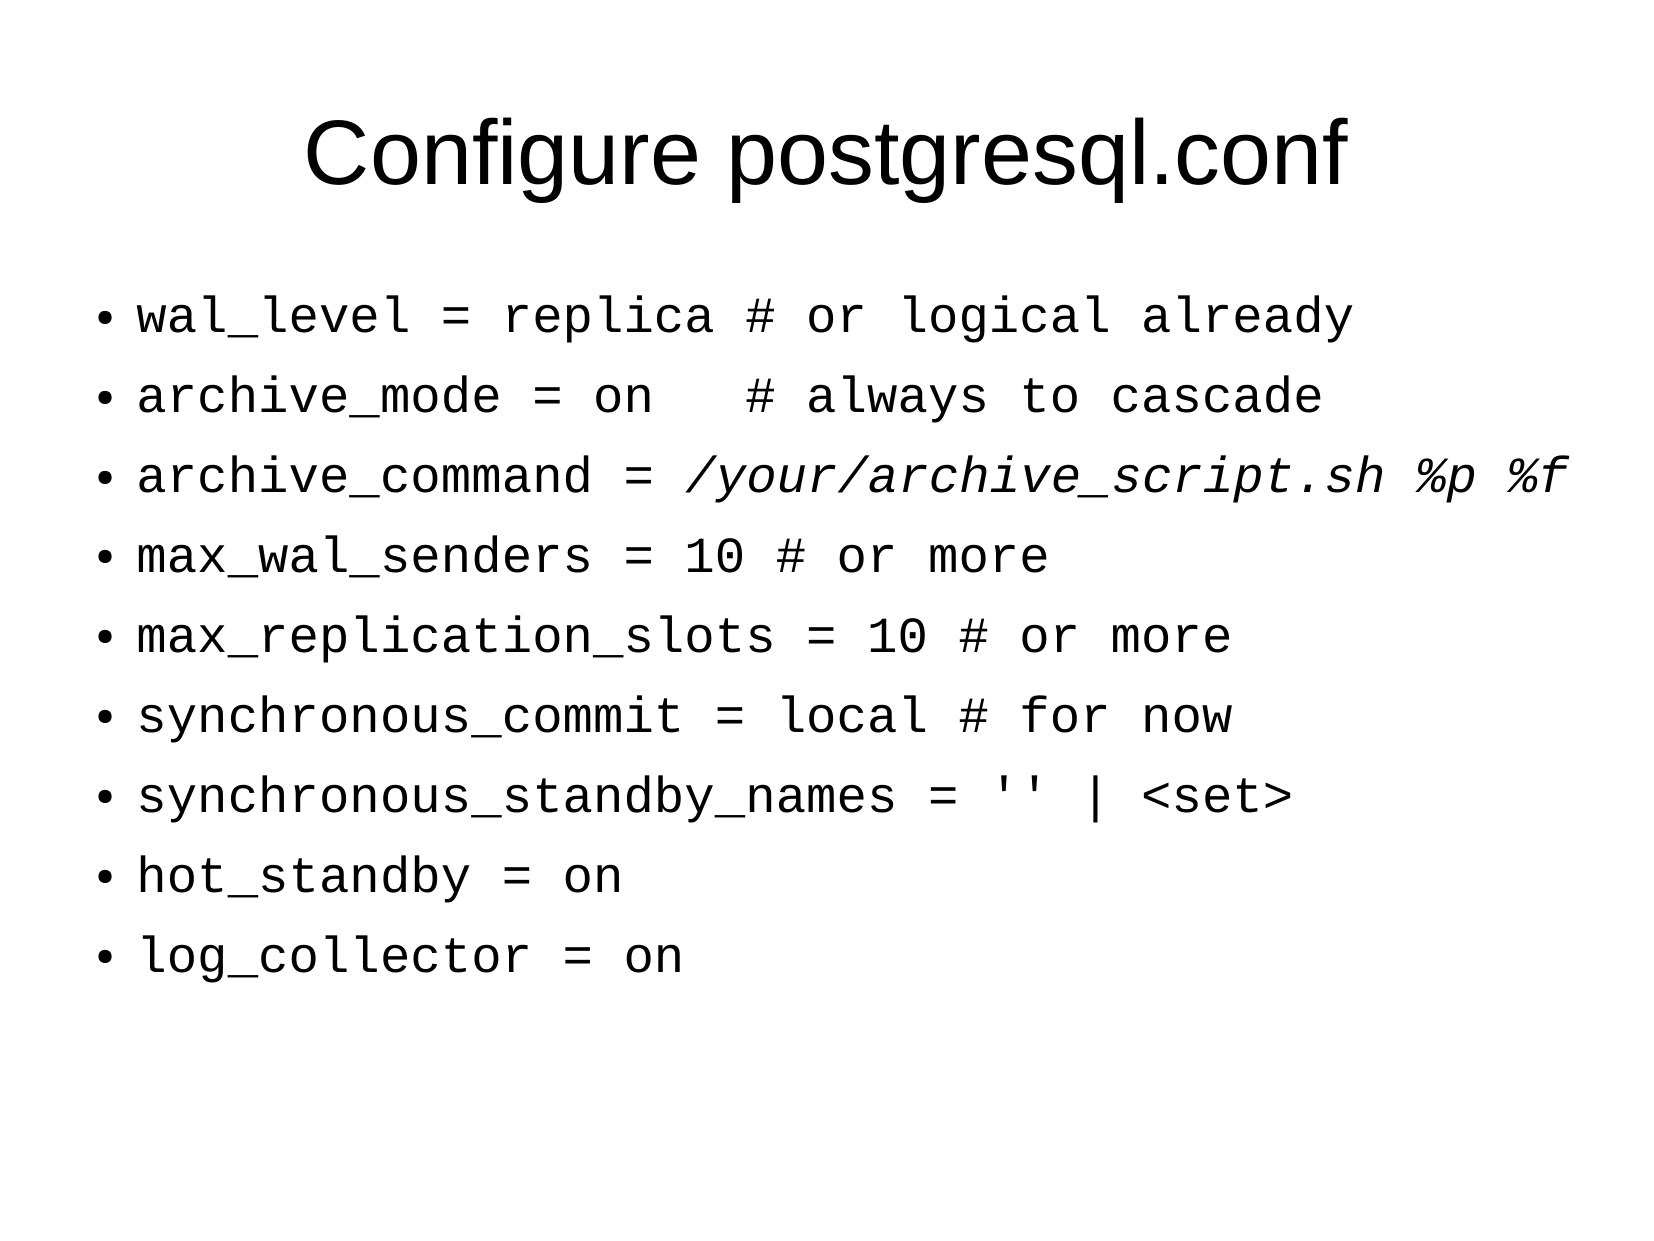

# Configure postgresql.conf
wal_level = replica # or logical already
archive_mode = on # always to cascade
archive_command = /your/archive_script.sh %p %f
max_wal_senders = 10 # or more
max_replication_slots = 10 # or more
synchronous_commit = local # for now
synchronous_standby_names = '' | <set>
hot_standby = on
log_collector = on